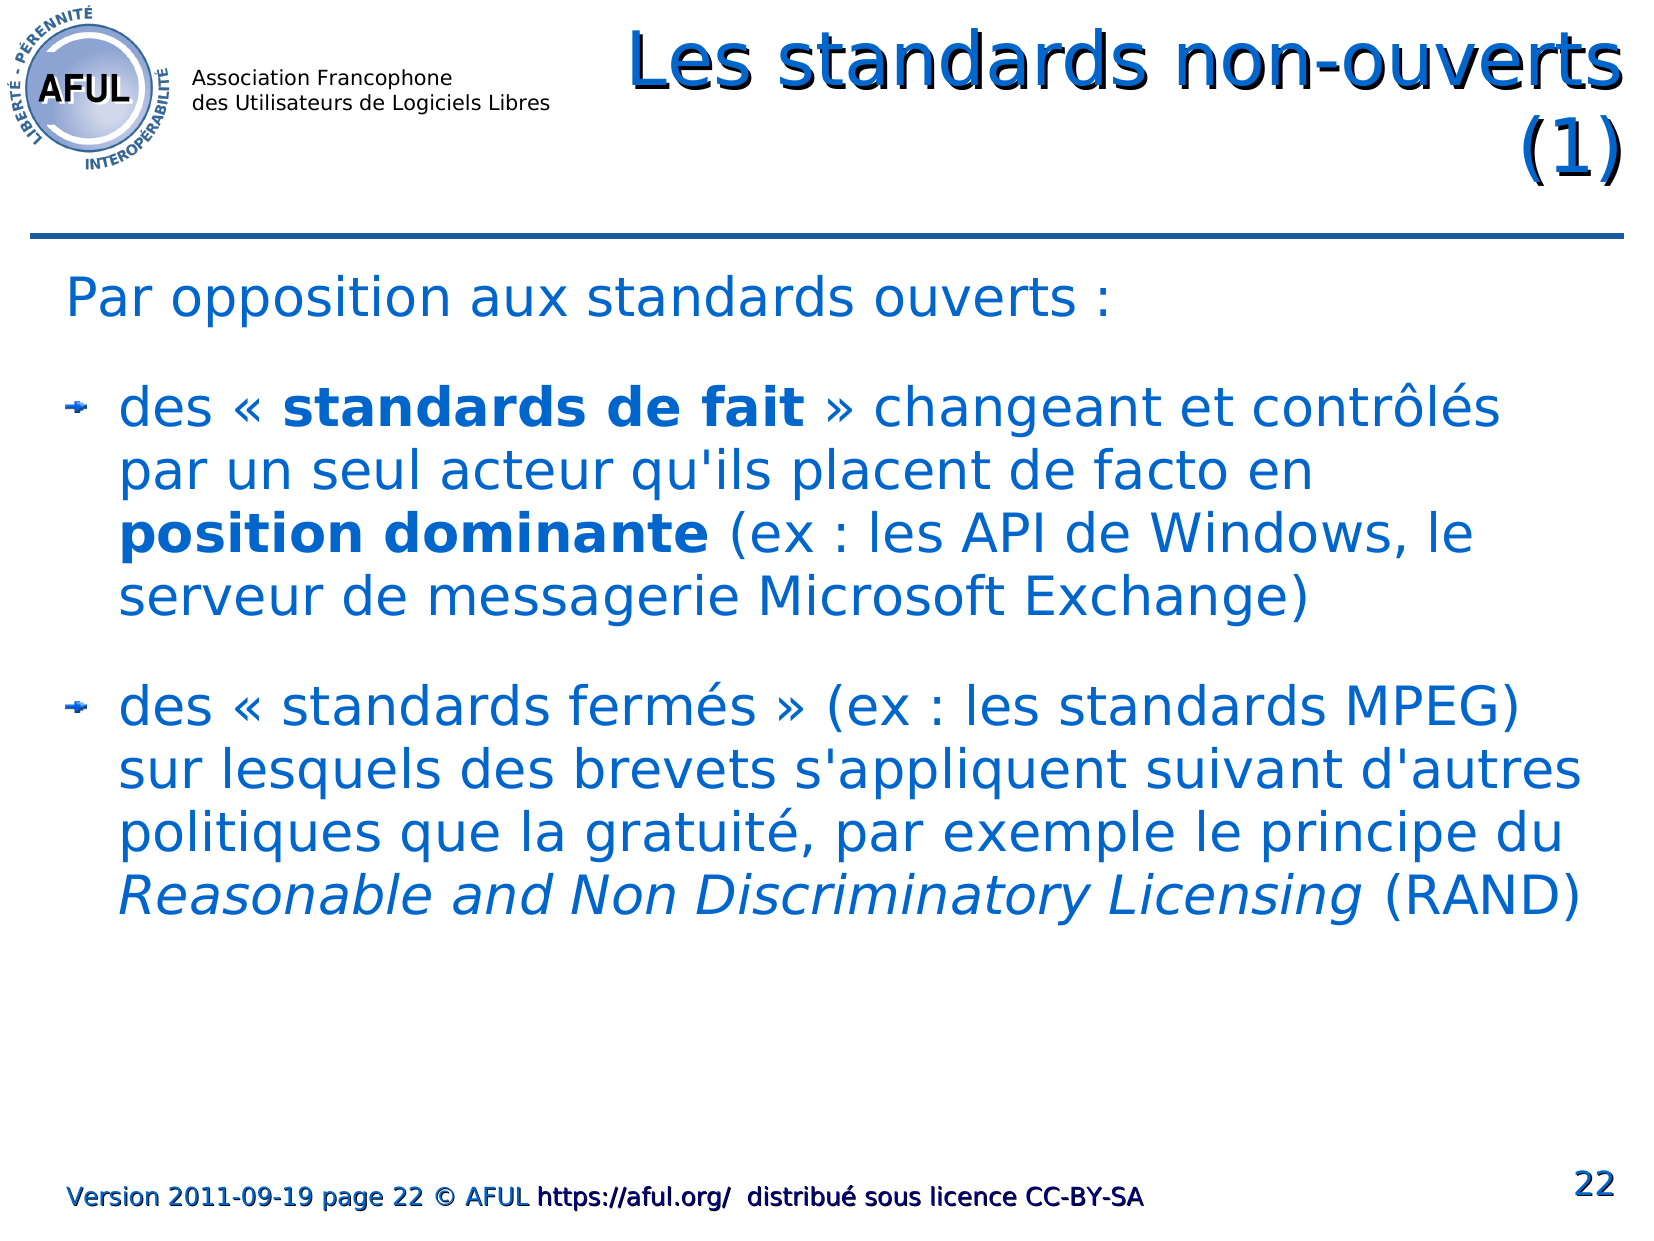

# Les standards non-ouverts (1)
Par opposition aux standards ouverts :
des « standards de fait » changeant et contrôlés par un seul acteur qu'ils placent de facto en
position dominante (ex : les API de Windows, le serveur de messagerie Microsoft Exchange)
des « standards fermés » (ex : les standards MPEG) sur lesquels des brevets s'appliquent suivant d'autres politiques que la gratuité, par exemple le principe du Reasonable and Non Discriminatory Licensing (RAND)